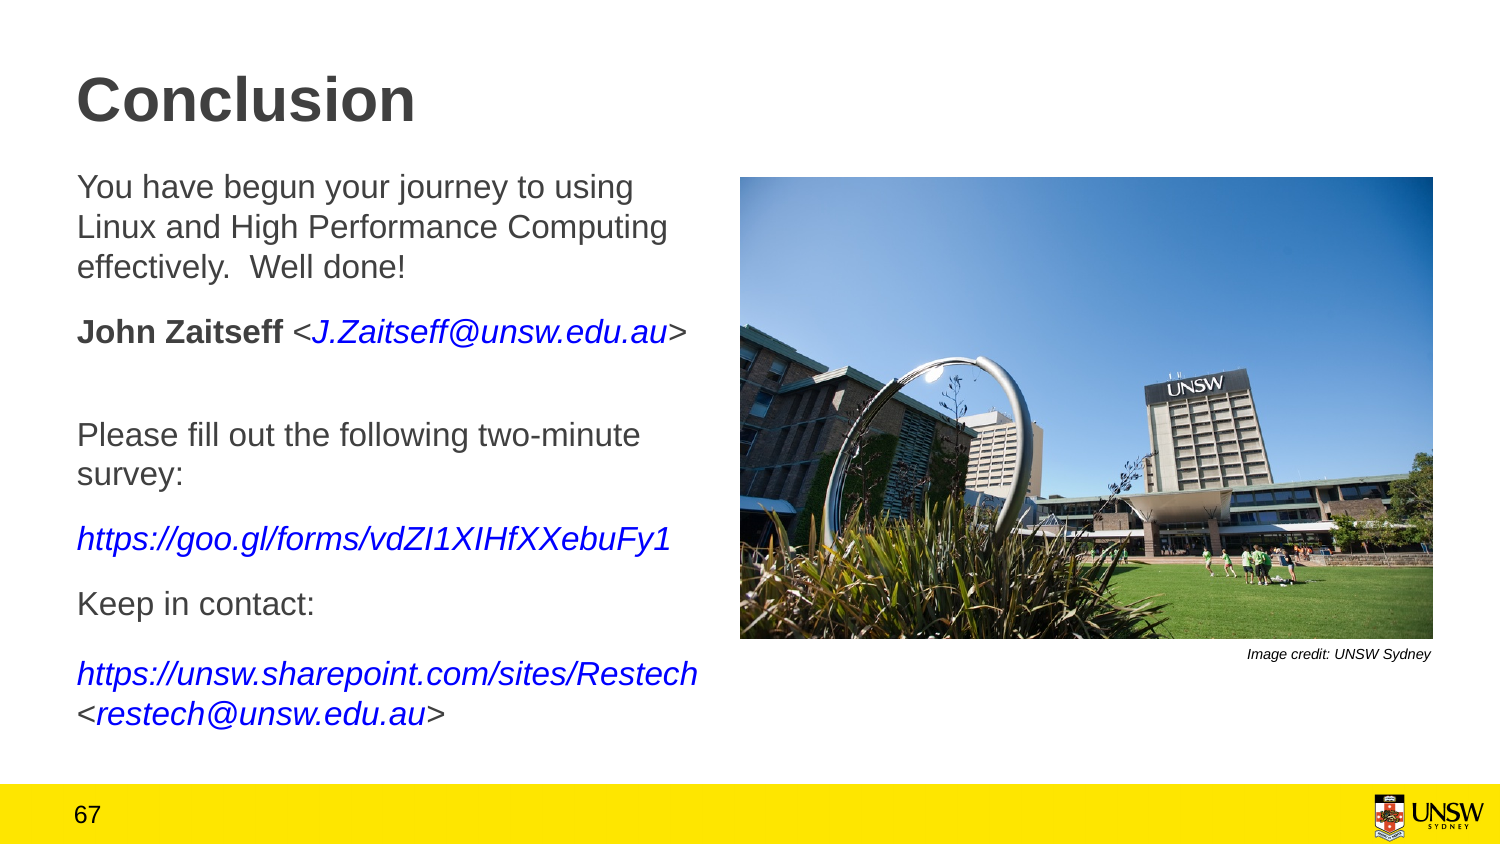

# Conclusion
You have begun your journey to using
Linux and High Performance Computing
effectively. Well done!
John Zaitseff <J.Zaitseff@unsw.edu.au>
Please fill out the following two-minute
survey:
https://goo.gl/forms/vdZI1XIHfXXebuFy1
Keep in contact:
https://unsw.sharepoint.com/sites/Restech
<restech@unsw.edu.au>
Image credit: UNSW Sydney